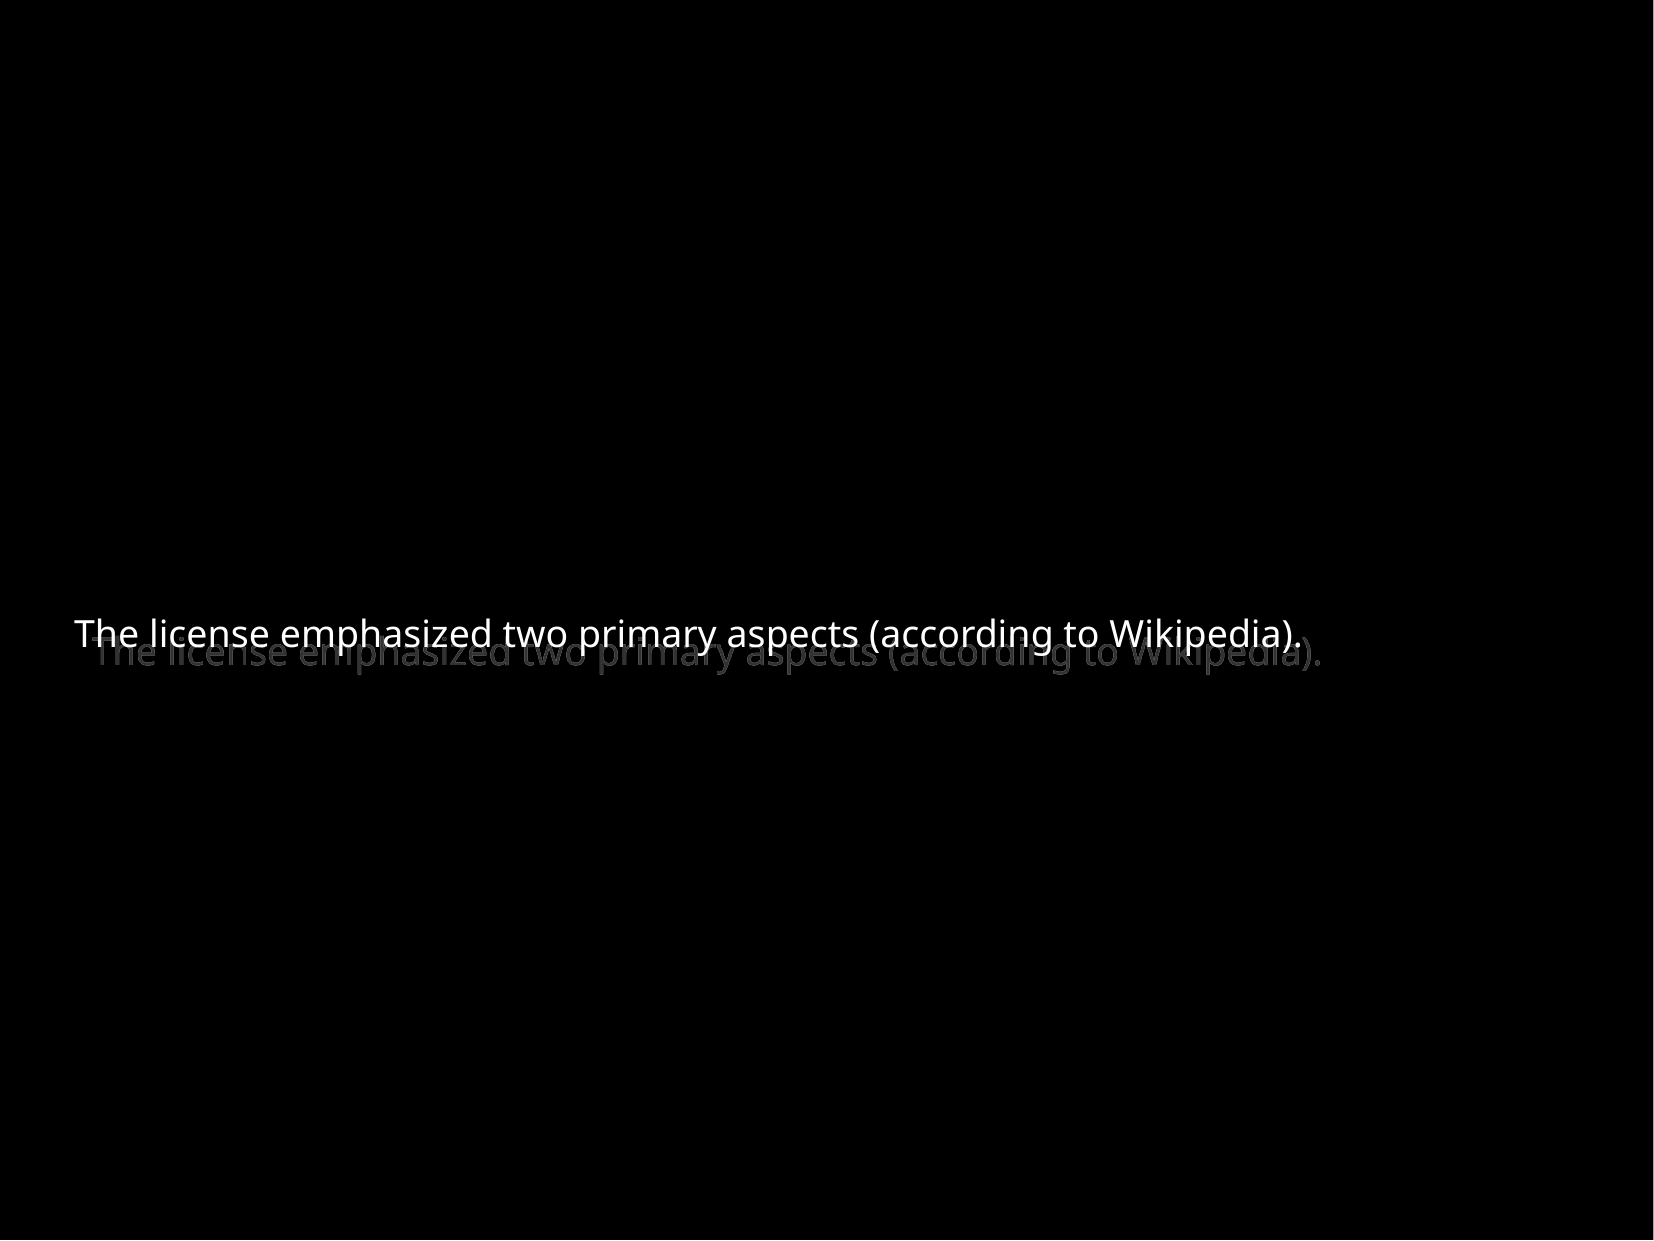

The license emphasized two primary aspects (according to Wikipedia).